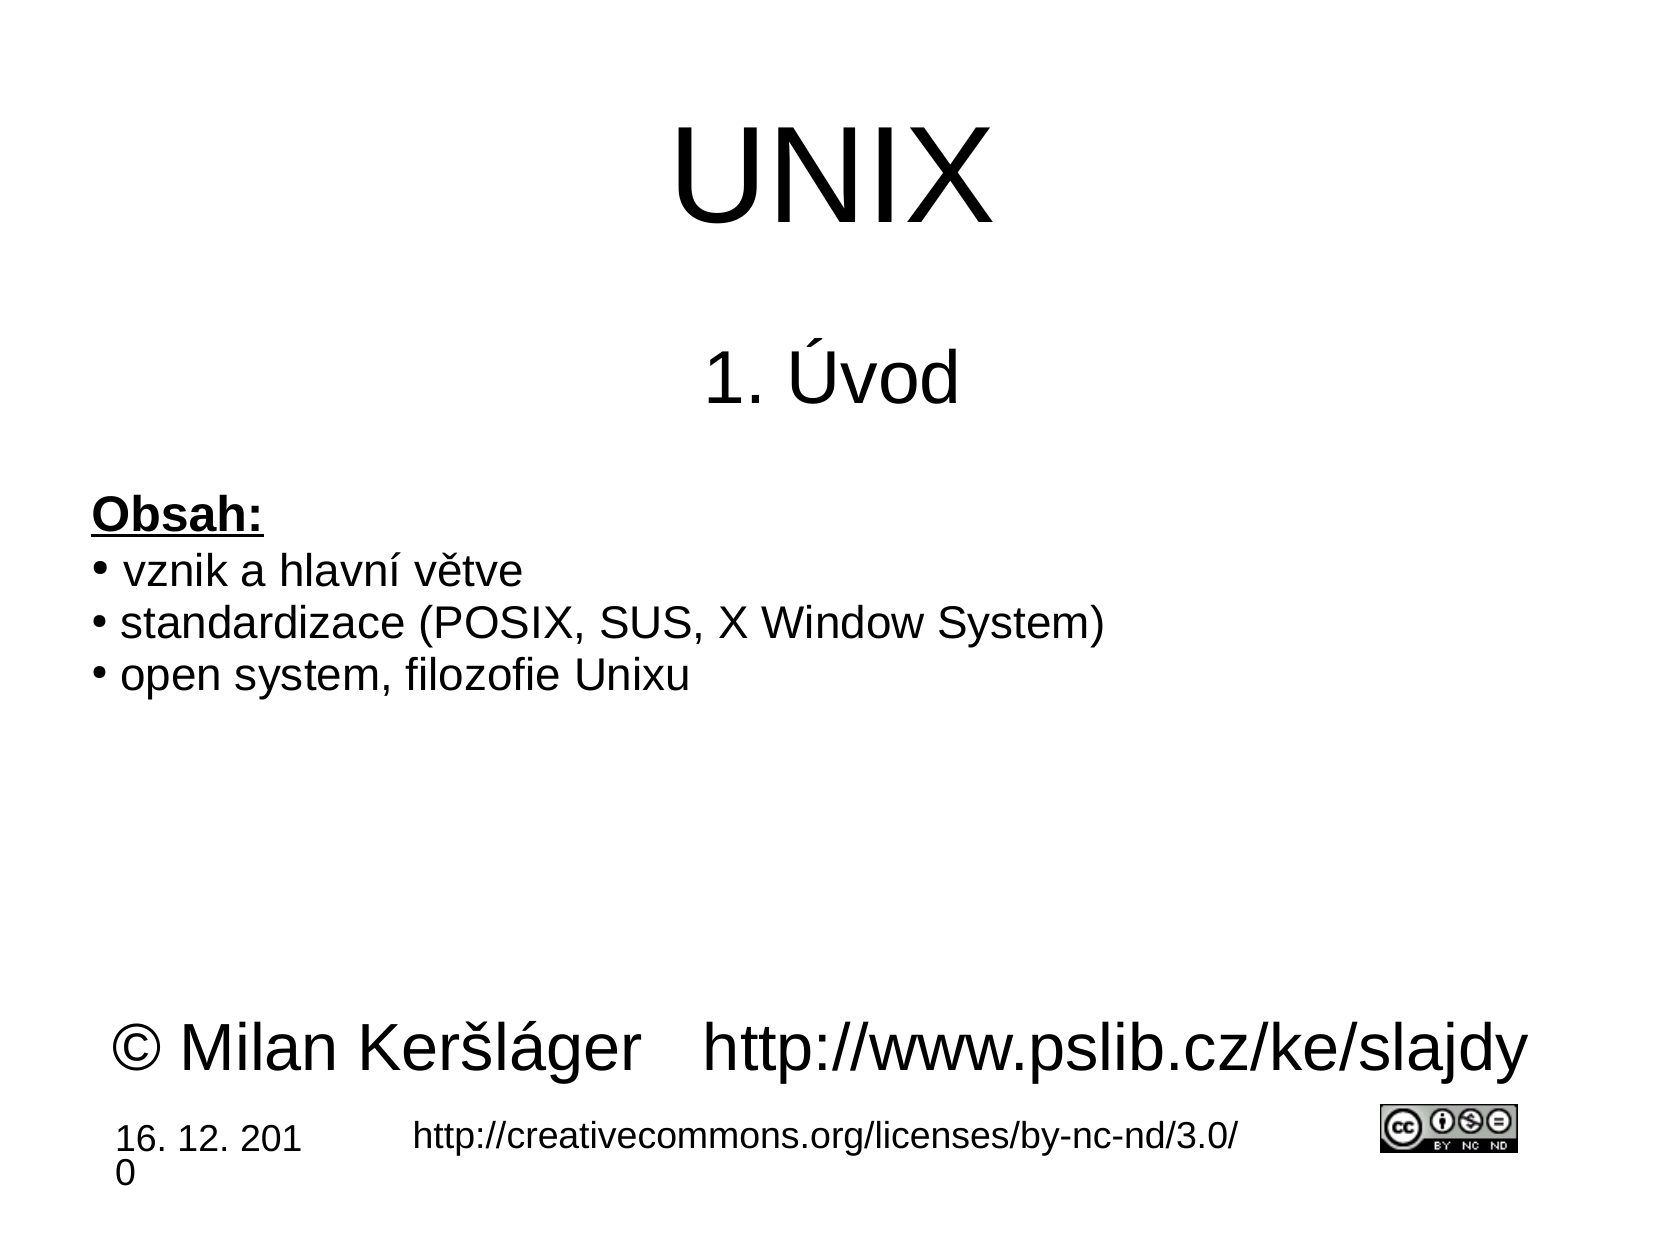

# UNIX 1. Úvod
Obsah:
 vznik a hlavní větve
 standardizace (POSIX, SUS, X Window System)
 open system, filozofie Unixu
© Milan Keršláger	http://www.pslib.cz/ke/slajdy
http://creativecommons.org/licenses/by-nc-nd/3.0/
16. 12. 2010